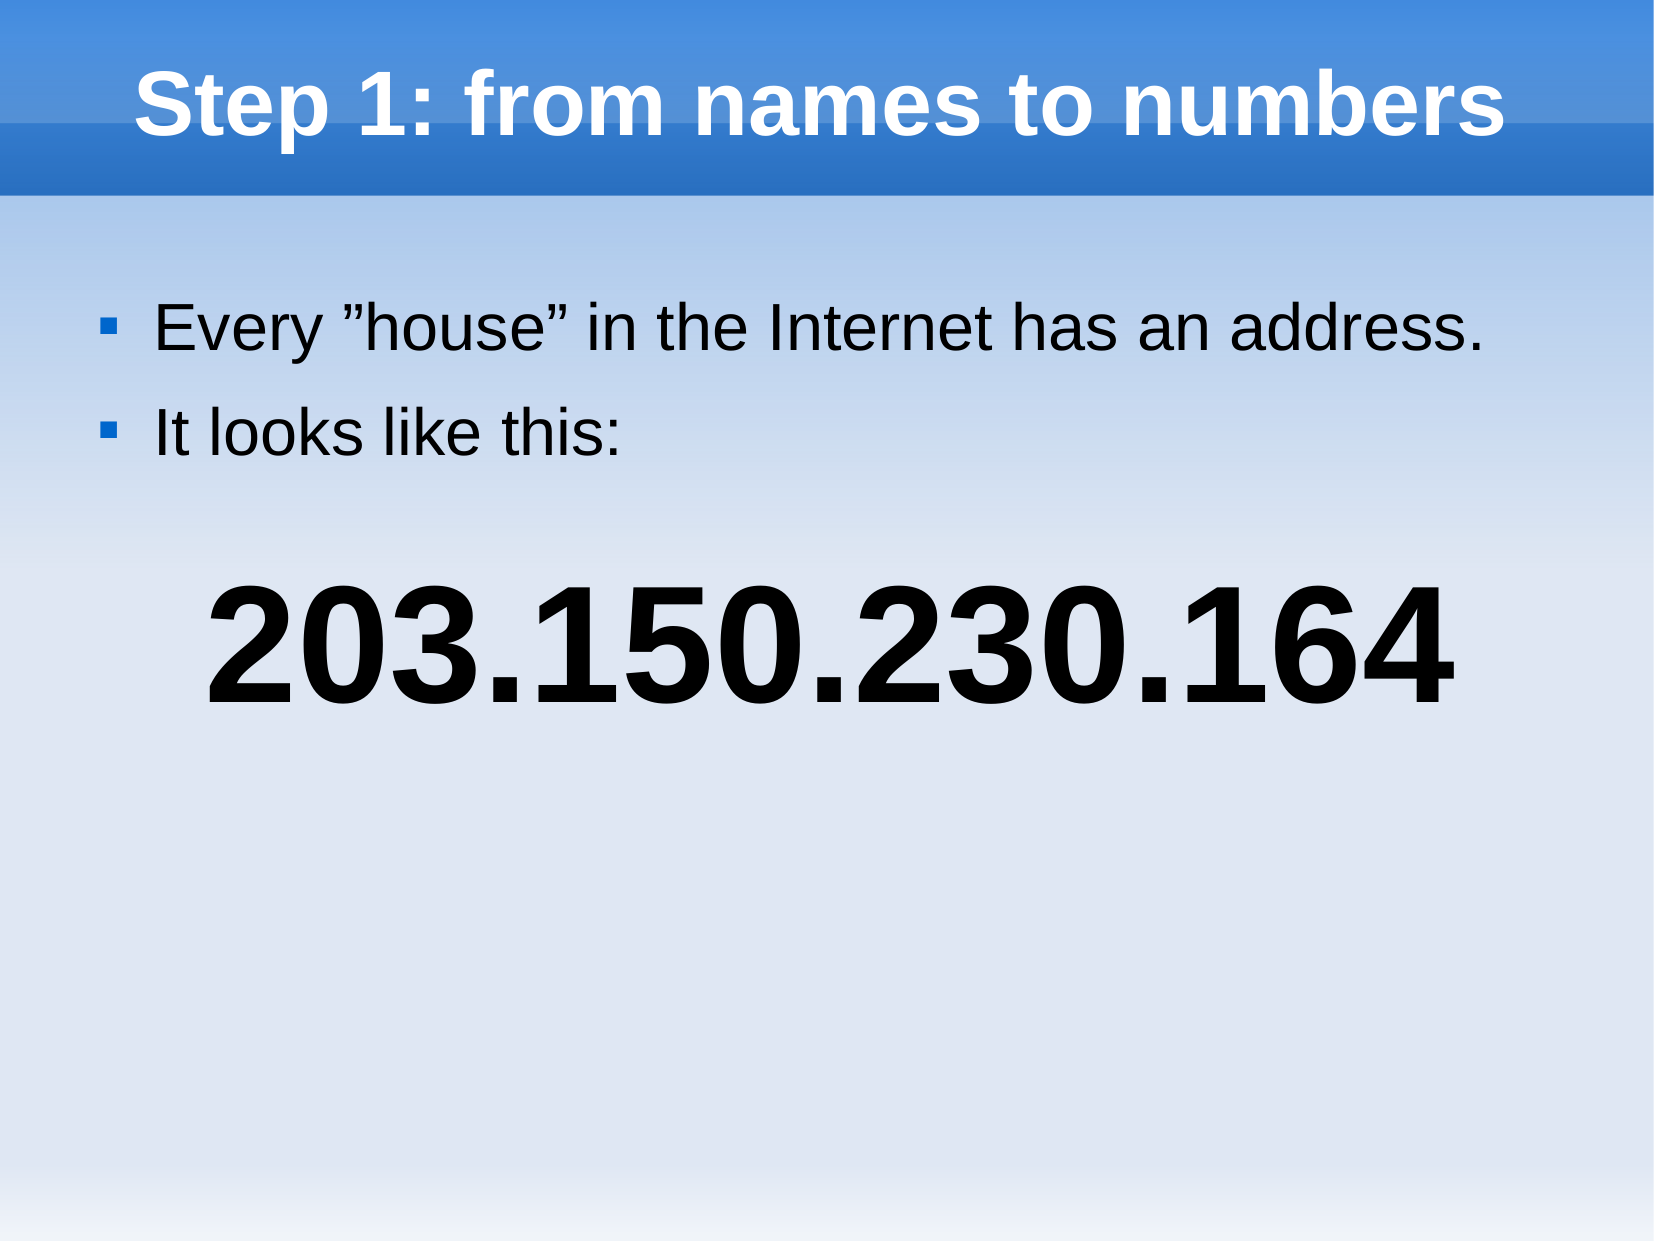

# Step 1: from names to numbers
Every ”house” in the Internet has an address.
It looks like this:
203.150.230.164